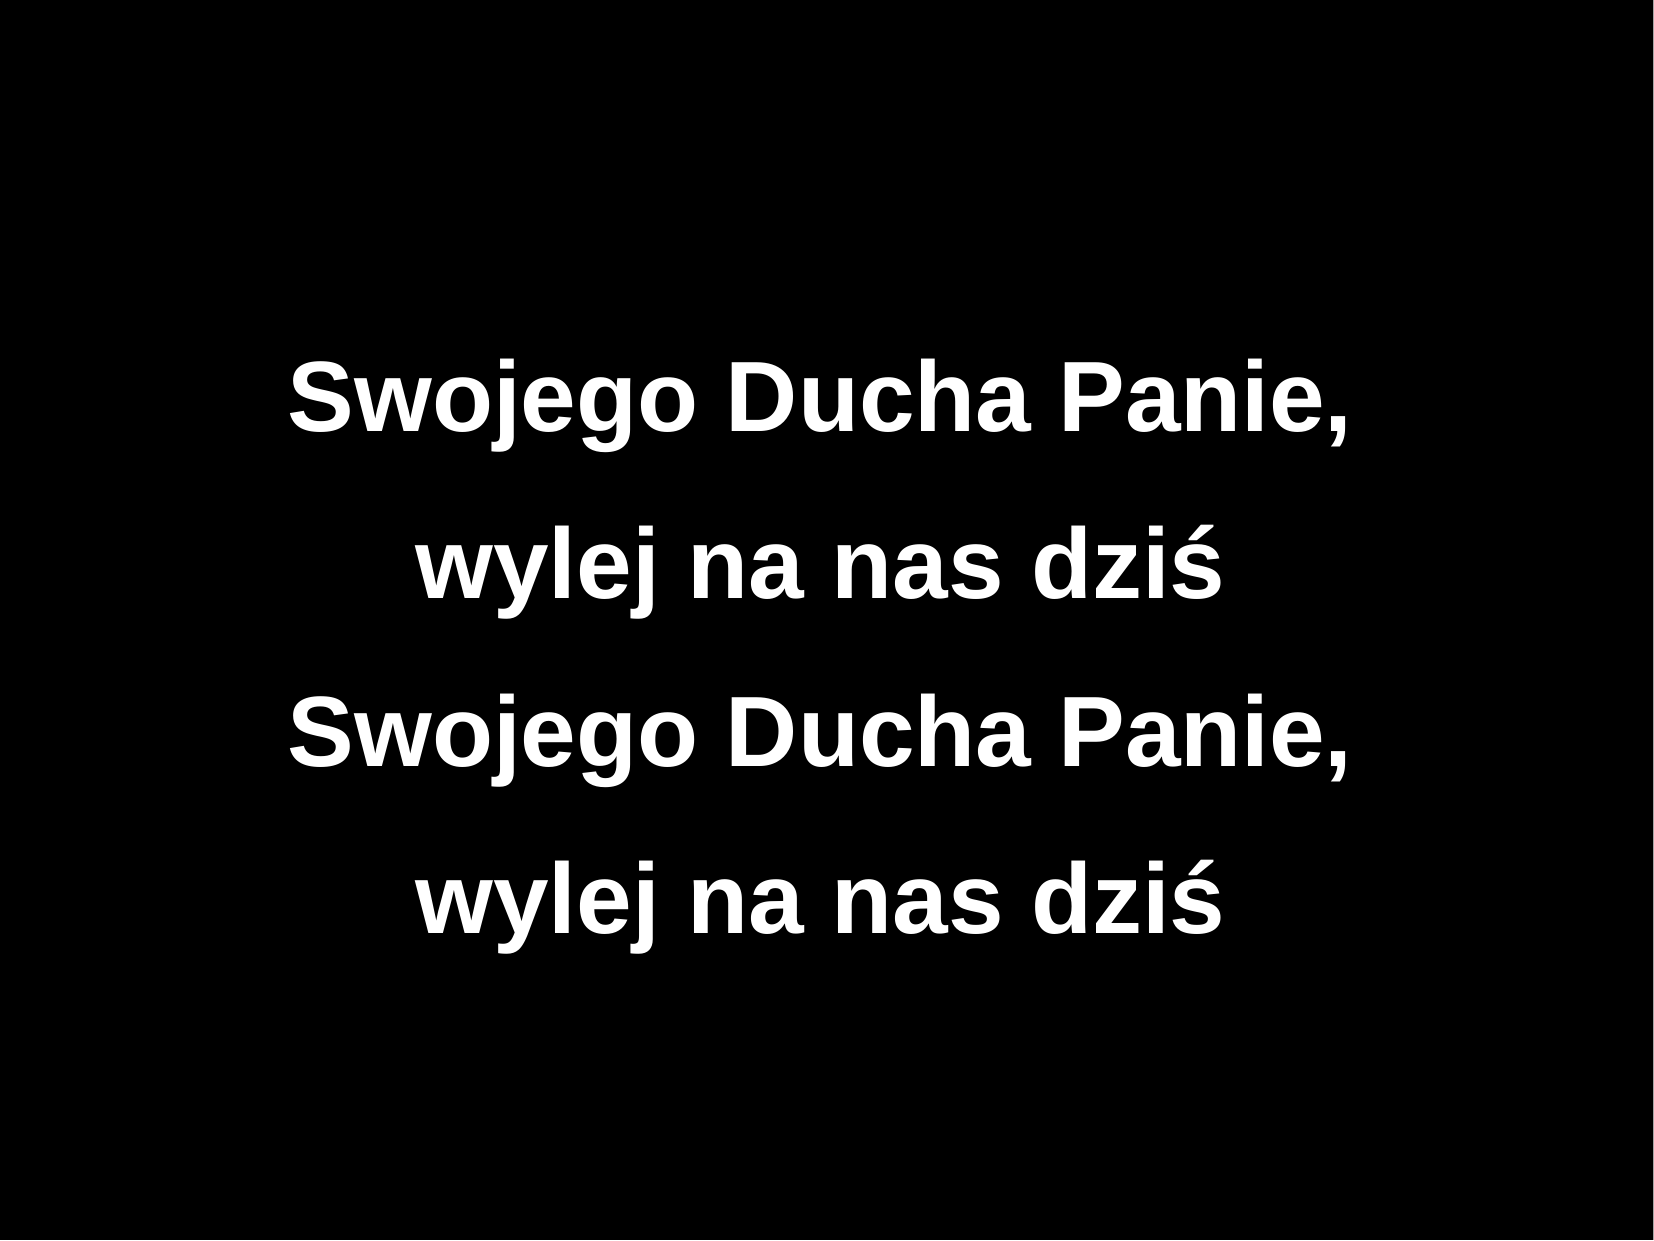

# Swojego Ducha Panie,
wylej na nas dziś
Swojego Ducha Panie,
wylej na nas dziś